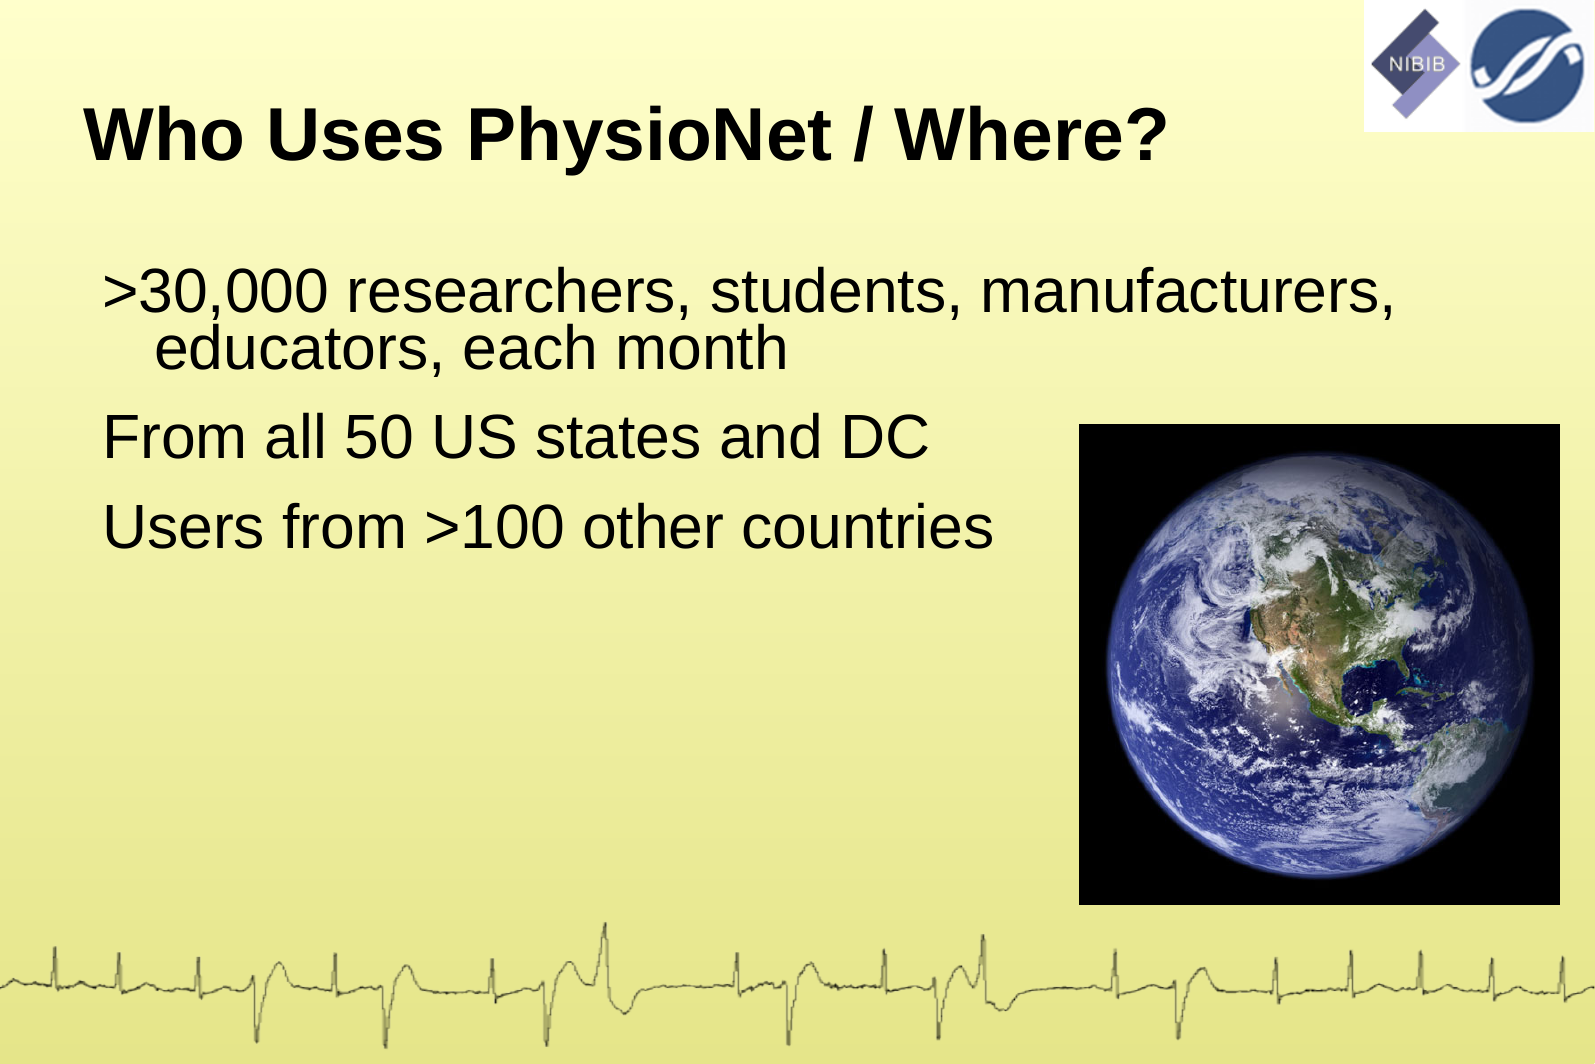

Who Uses PhysioNet / Where?
# >30,000 researchers, students, manufacturers, educators, each month
From all 50 US states and DC
Users from >100 other countries